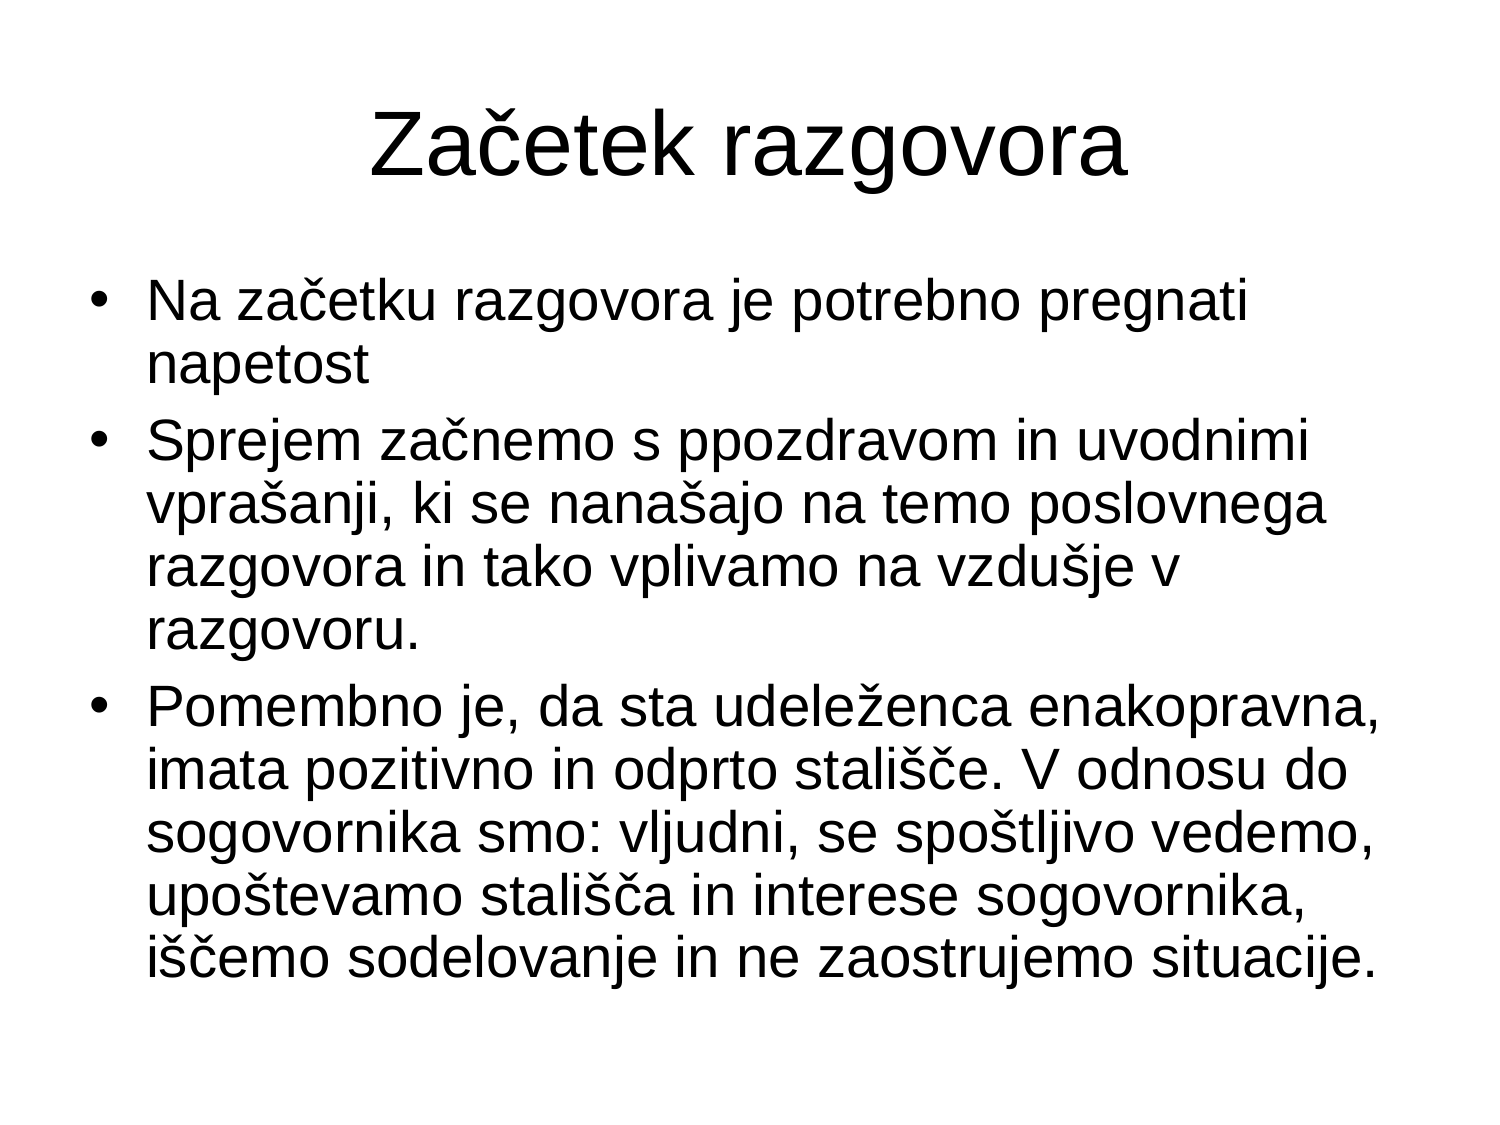

# Začetek razgovora
Na začetku razgovora je potrebno pregnati napetost
Sprejem začnemo s ppozdravom in uvodnimi vprašanji, ki se nanašajo na temo poslovnega razgovora in tako vplivamo na vzdušje v razgovoru.
Pomembno je, da sta udeleženca enakopravna, imata pozitivno in odprto stališče. V odnosu do sogovornika smo: vljudni, se spoštljivo vedemo, upoštevamo stališča in interese sogovornika, iščemo sodelovanje in ne zaostrujemo situacije.